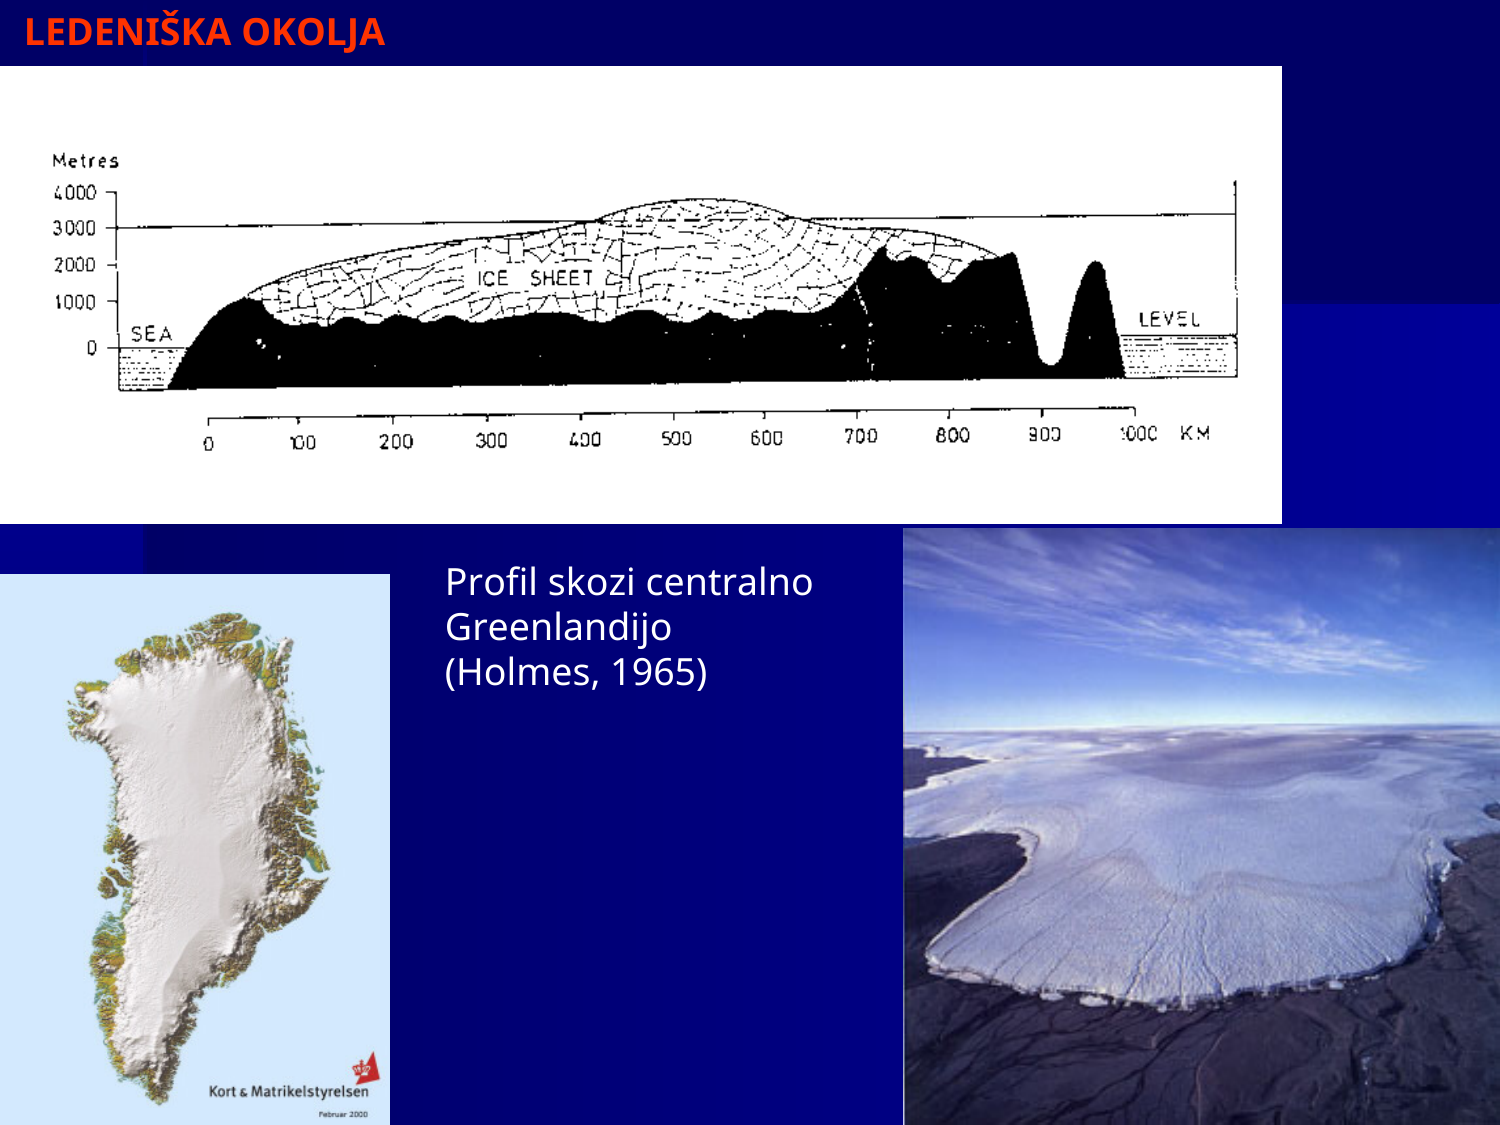

LEDENIŠKA OKOLJA
Profil skozi centralno
Greenlandijo
(Holmes, 1965)